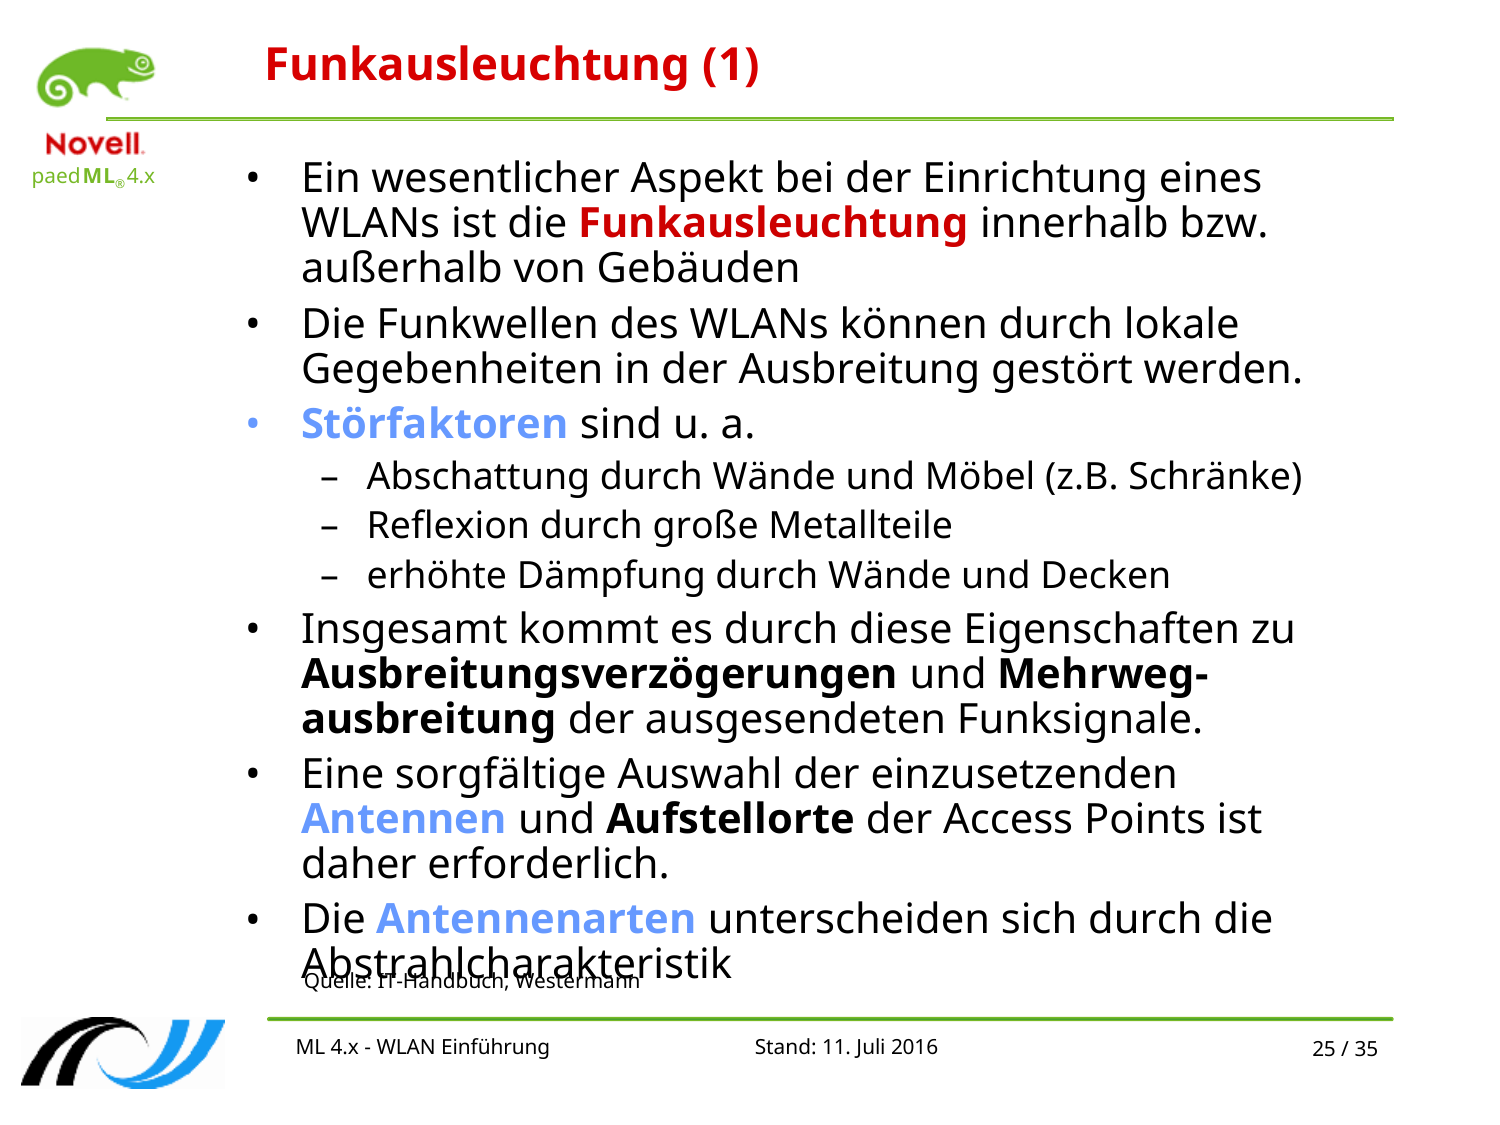

# Funkausleuchtung (1)
Ein wesentlicher Aspekt bei der Einrichtung eines WLANs ist die Funkausleuchtung innerhalb bzw. außerhalb von Gebäuden
Die Funkwellen des WLANs können durch lokale Gegebenheiten in der Ausbreitung gestört werden.
Störfaktoren sind u. a.
Abschattung durch Wände und Möbel (z.B. Schränke)
Reflexion durch große Metallteile
erhöhte Dämpfung durch Wände und Decken
Insgesamt kommt es durch diese Eigenschaften zu Ausbreitungsverzögerungen und Mehrweg-ausbreitung der ausgesendeten Funksignale.
Eine sorgfältige Auswahl der einzusetzenden Antennen und Aufstellorte der Access Points ist daher erforderlich.
Die Antennenarten unterscheiden sich durch die Abstrahlcharakteristik
Quelle: IT-Handbuch, Westermann
ML 4.x - WLAN Einführung
11. Juli 2016
25